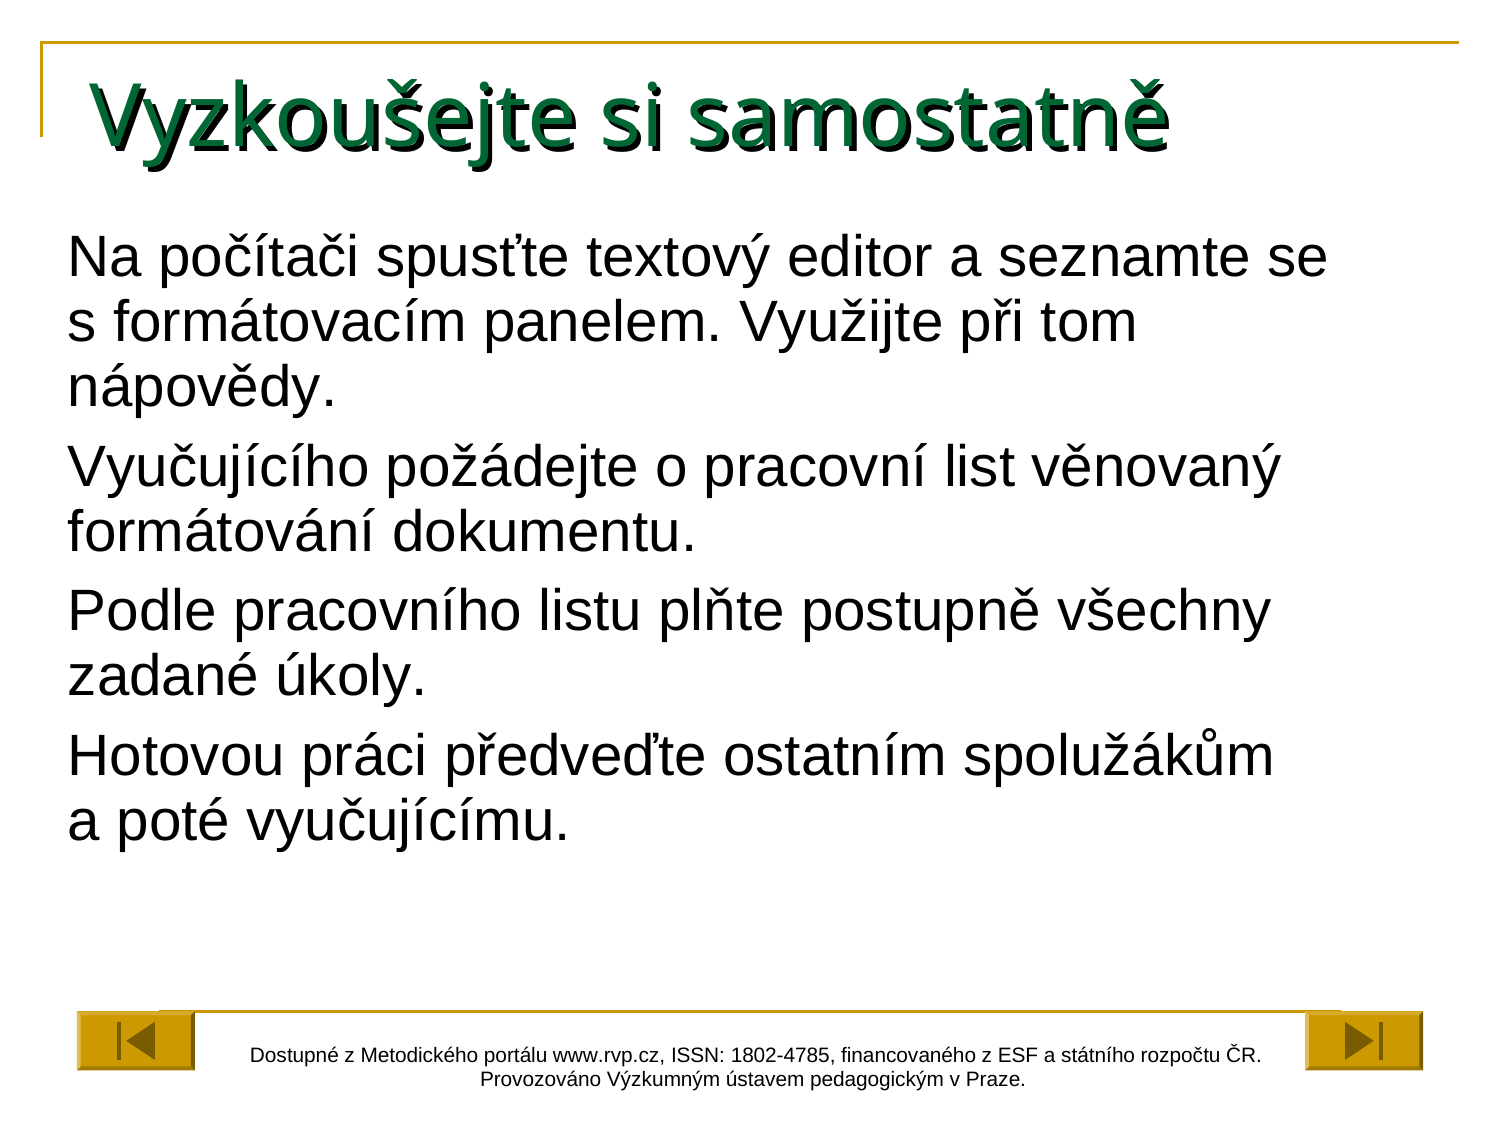

# Vyzkoušejte si samostatně
Na počítači spusťte textový editor a seznamte se s formátovacím panelem. Využijte při tom nápovědy.
Vyučujícího požádejte o pracovní list věnovaný formátování dokumentu.
Podle pracovního listu plňte postupně všechny zadané úkoly.
Hotovou práci předveďte ostatním spolužákům
a poté vyučujícímu.